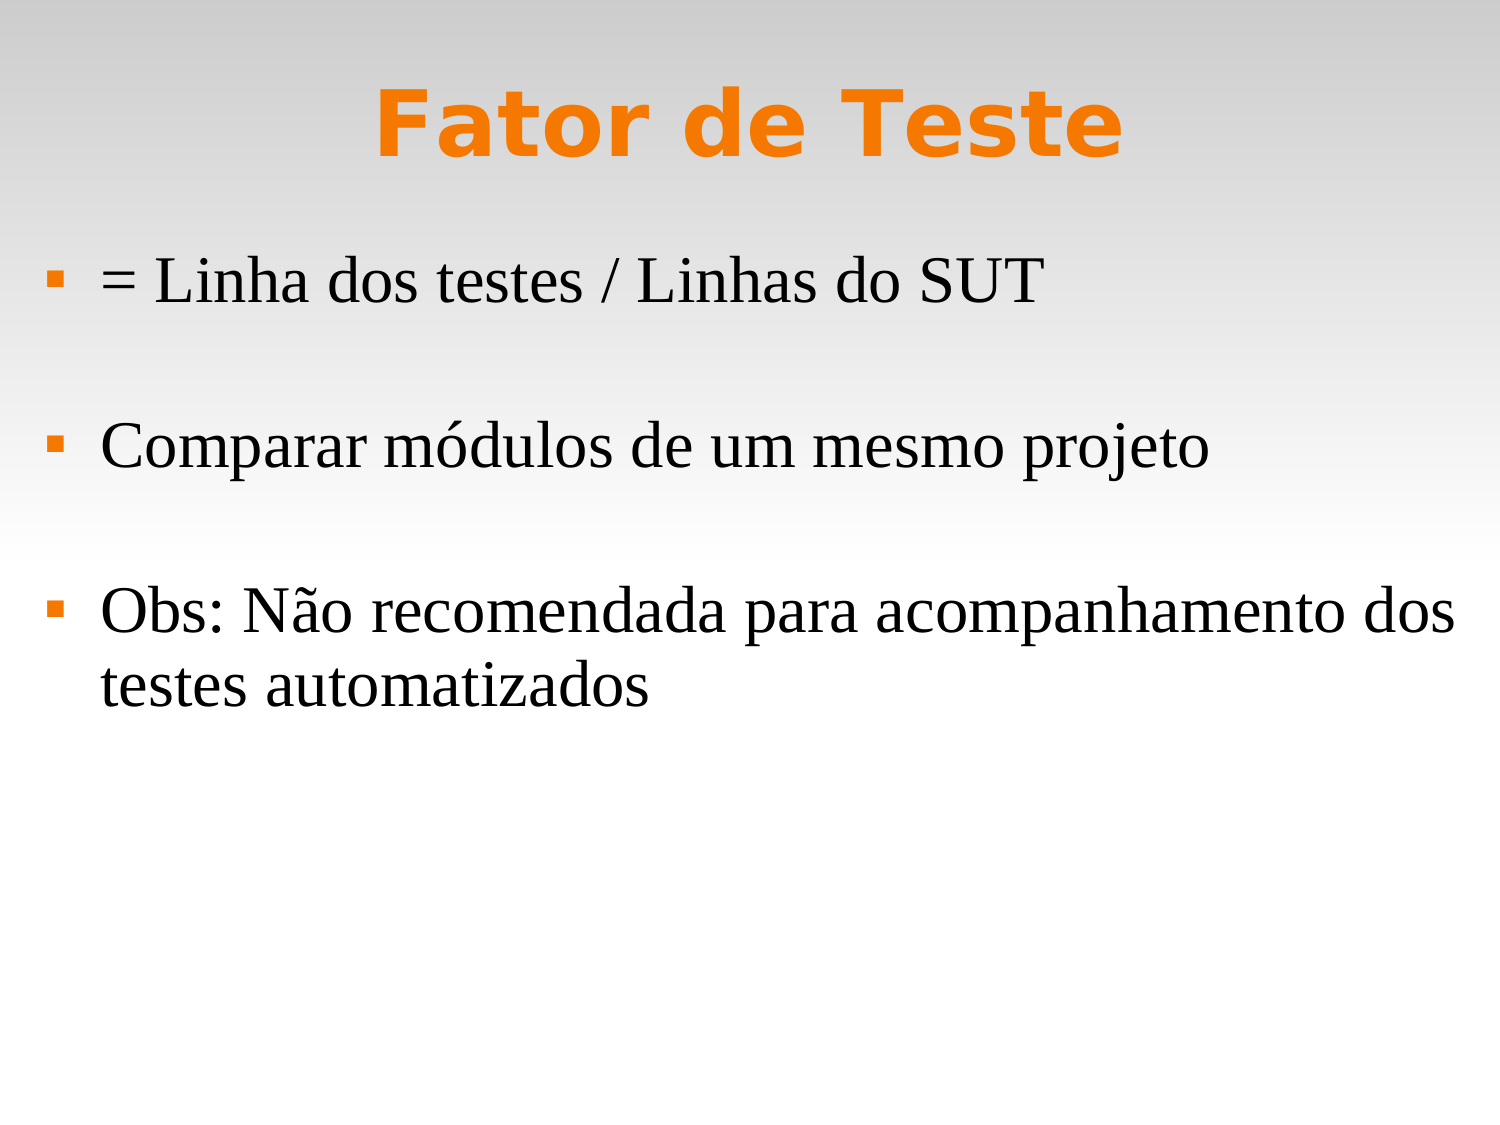

# Fator de Teste
= Linha dos testes / Linhas do SUT
Comparar módulos de um mesmo projeto
Obs: Não recomendada para acompanhamento dos testes automatizados